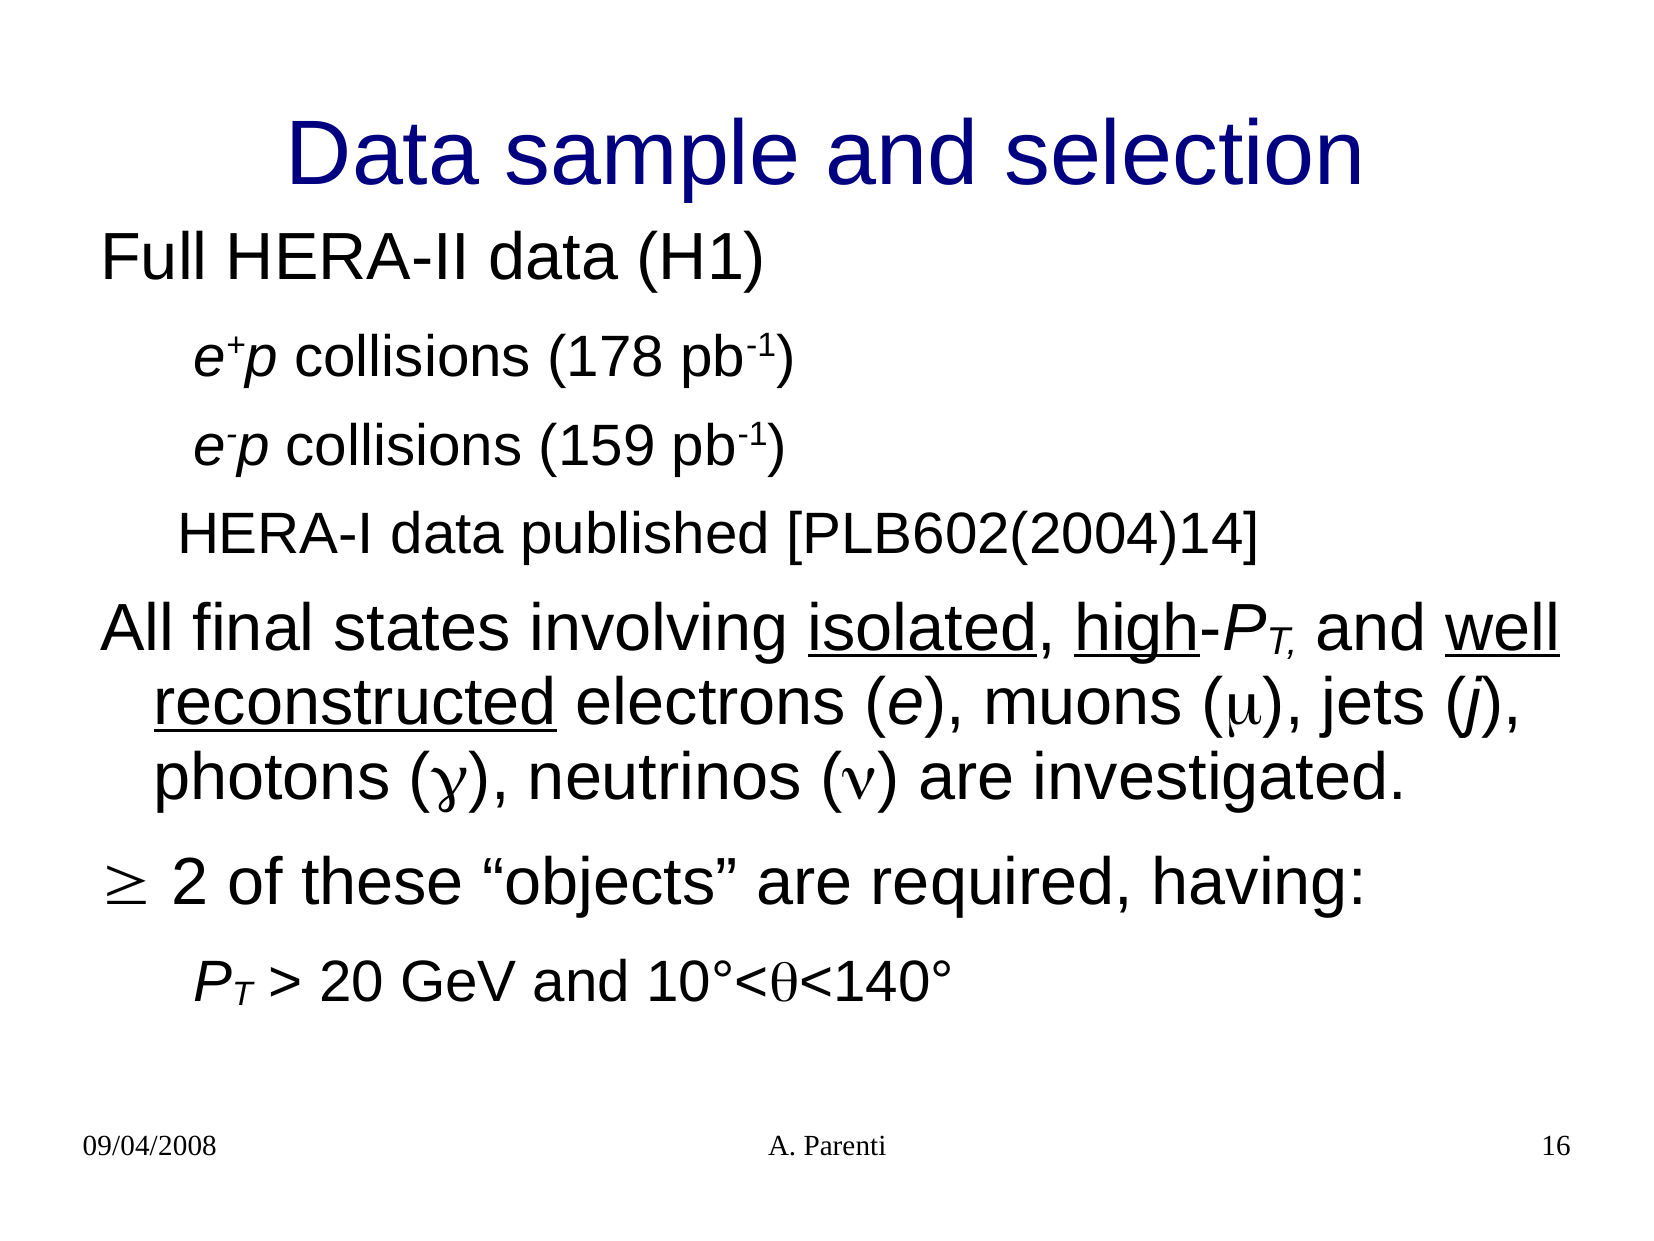

# Data sample and selection
Full HERA-II data (H1)
 e+p collisions (178 pb-1)
 e-p collisions (159 pb-1)
HERA-I data published [PLB602(2004)14]
All final states involving isolated, high-PT, and well reconstructed electrons (e), muons (m), jets (j), photons (g), neutrinos (n) are investigated.
 2 of these “objects” are required, having:
 PT > 20 GeV and 10°<q<140°
09/04/2008
A. Parenti
16